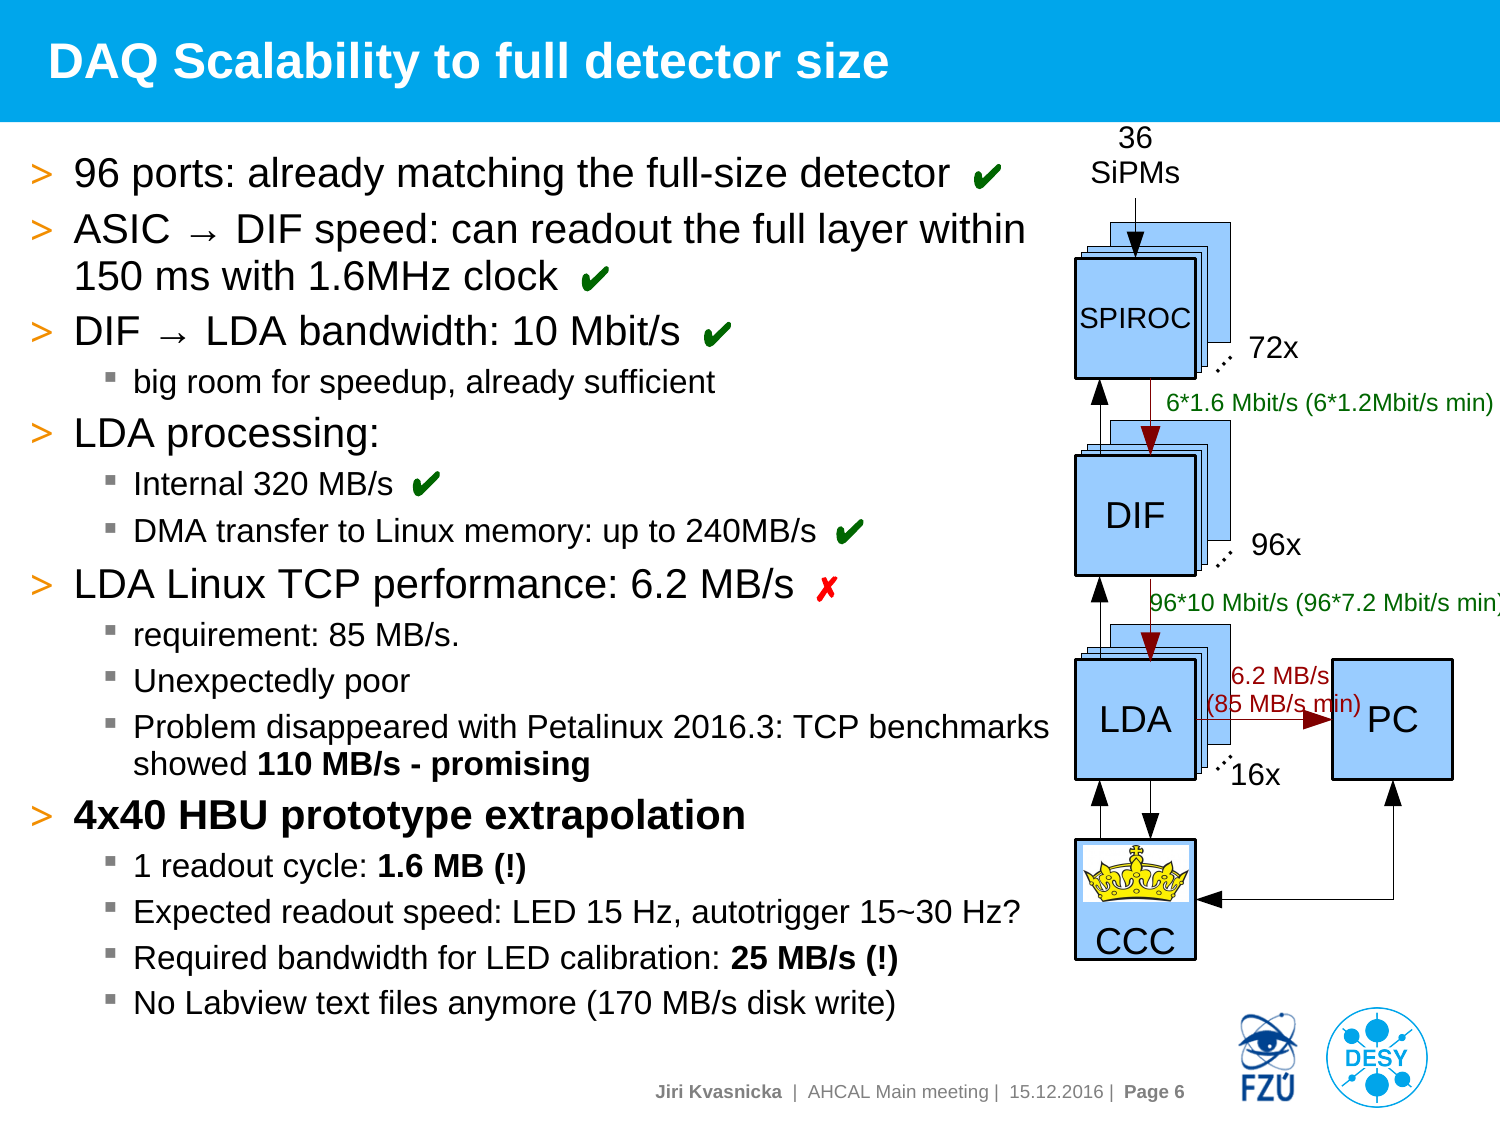

# DAQ Scalability to full detector size
36
SiPMs
96 ports: already matching the full-size detector 
ASIC → DIF speed: can readout the full layer within 150 ms with 1.6MHz clock 
DIF → LDA bandwidth: 10 Mbit/s 
big room for speedup, already sufficient
LDA processing:
Internal 320 MB/s 
DMA transfer to Linux memory: up to 240MB/s 
LDA Linux TCP performance: 6.2 MB/s 
requirement: 85 MB/s.
Unexpectedly poor
Problem disappeared with Petalinux 2016.3: TCP benchmarks showed 110 MB/s - promising
4x40 HBU prototype extrapolation
1 readout cycle: 1.6 MB (!)
Expected readout speed: LED 15 Hz, autotrigger 15~30 Hz?
Required bandwidth for LED calibration: 25 MB/s (!)
No Labview text files anymore (170 MB/s disk write)
SPIROC
SPIROC
SPIROC
72x
...
6*1.6 Mbit/s (6*1.2Mbit/s min)
DIF
DIF
DIF
DIF
96x
...
96*10 Mbit/s (96*7.2 Mbit/s min)
LDA
LDA
LDA
6.2 MB/s
(85 MB/s min)
LDA
PC
...
16x
CCC